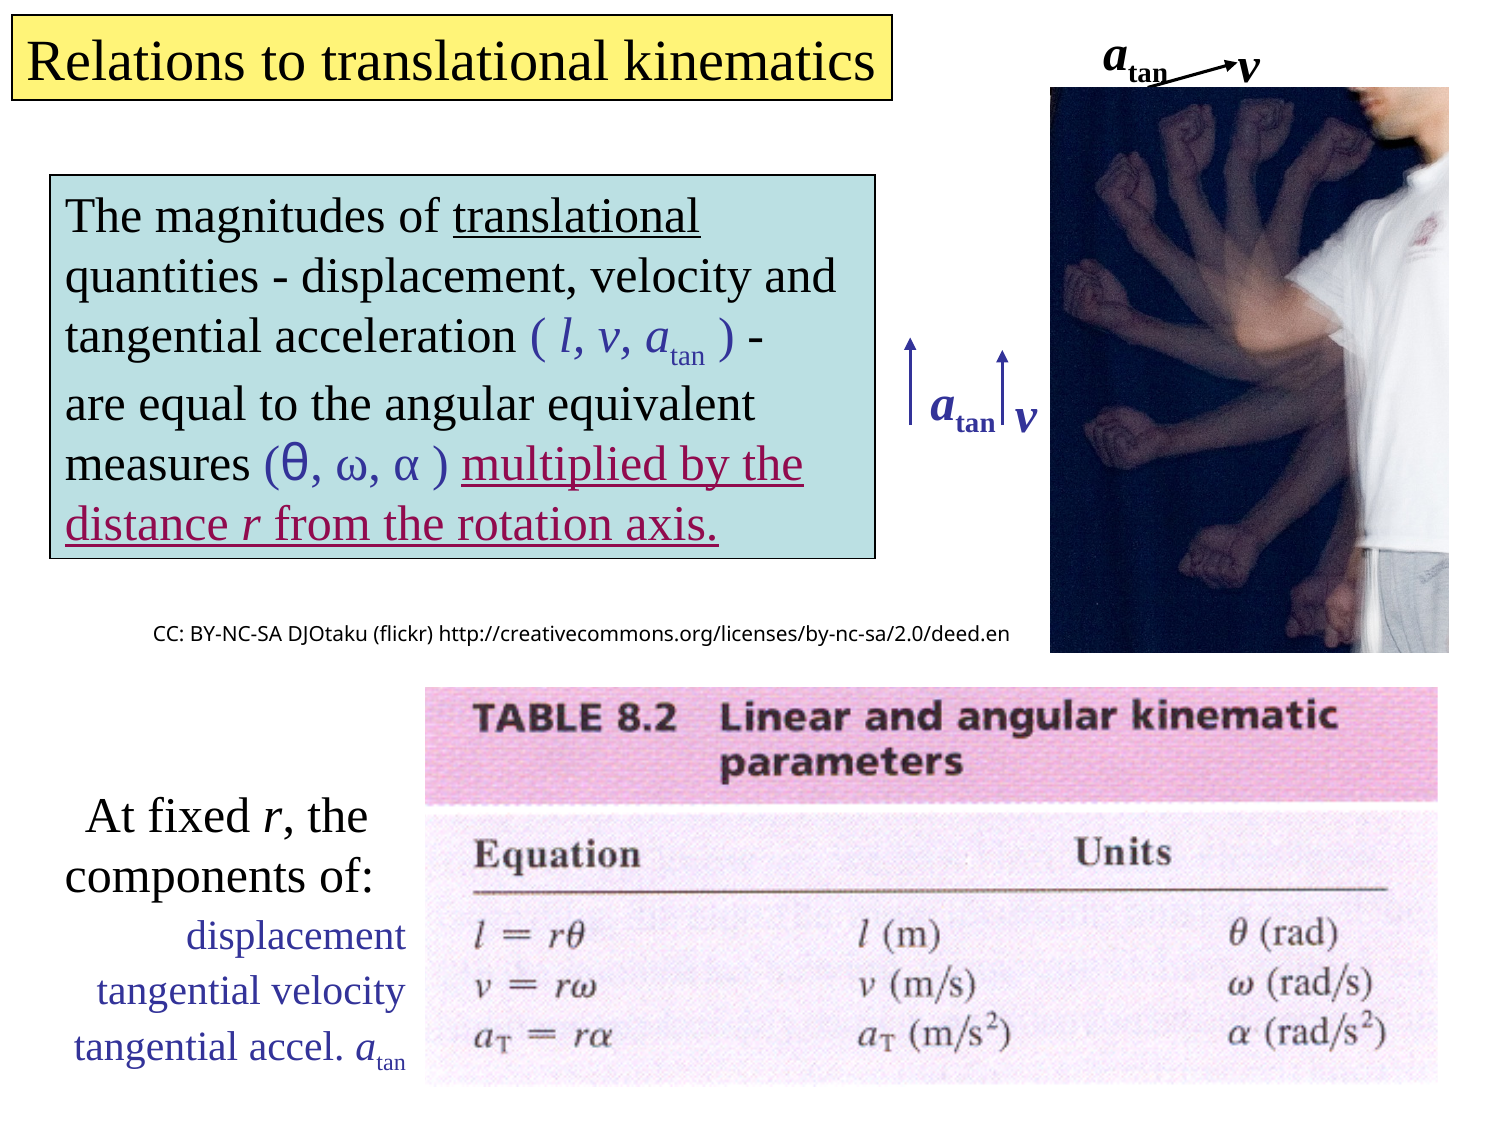

atan
Relations to translational kinematics
 v
The magnitudes of translational quantities - displacement, velocity and tangential acceleration ( l, v, atan ) -
are equal to the angular equivalent measures (θ, ω, α ) multiplied by the distance r from the rotation axis.
 atan
 v
CC: BY-NC-SA DJOtaku (flickr) http://creativecommons.org/licenses/by-nc-sa/2.0/deed.en
At fixed r, the
components of:
displacement
tangential velocity
tangential accel. atan